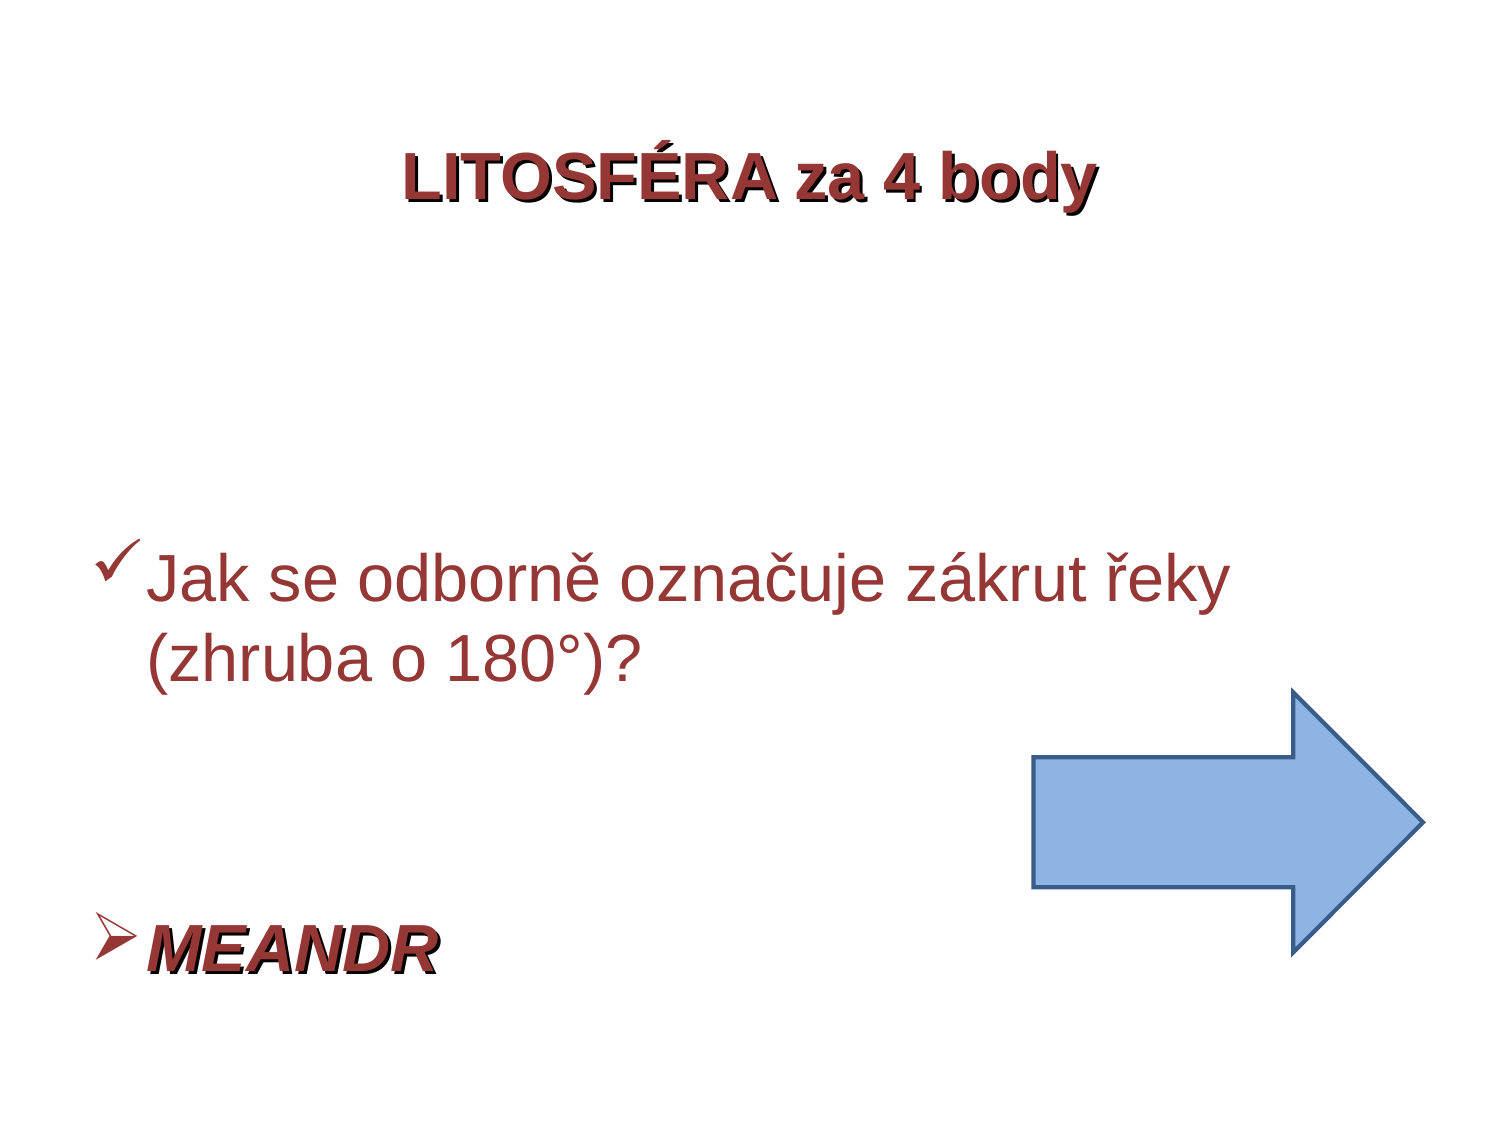

# LITOSFÉRA za 4 body
Jak se odborně označuje zákrut řeky
(zhruba o 180°)?
MEANDR